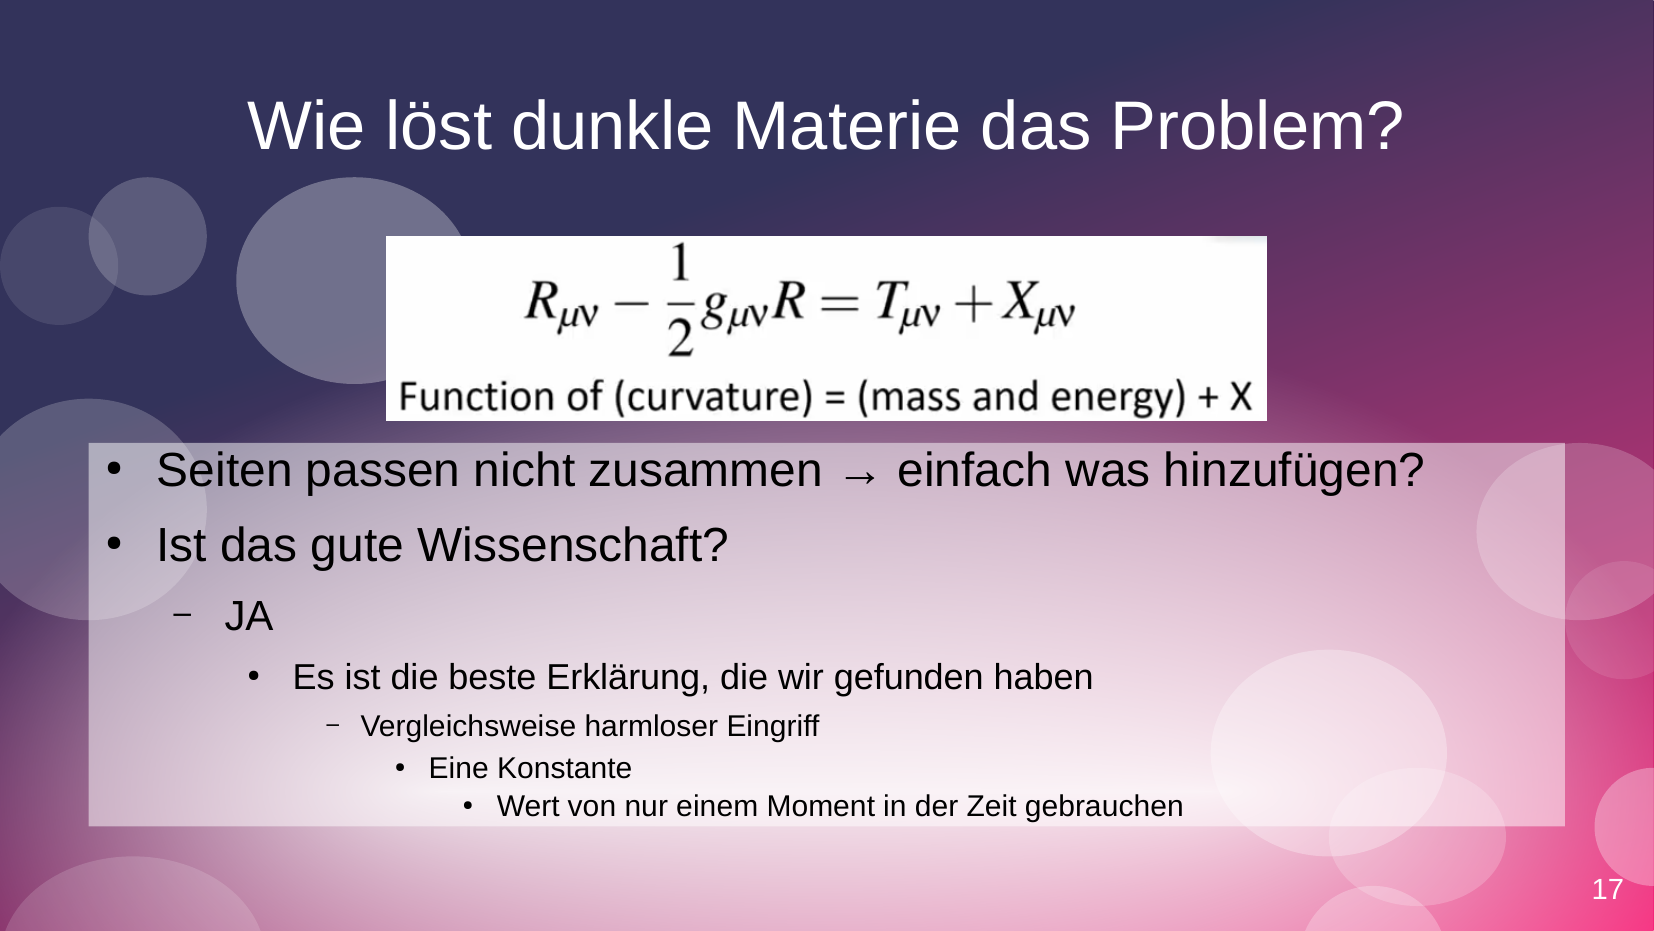

# Wie löst dunkle Materie das Problem?
Seiten passen nicht zusammen → einfach was hinzufügen?
Ist das gute Wissenschaft?
JA
Es ist die beste Erklärung, die wir gefunden haben
Vergleichsweise harmloser Eingriff
Eine Konstante
Wert von nur einem Moment in der Zeit gebrauchen